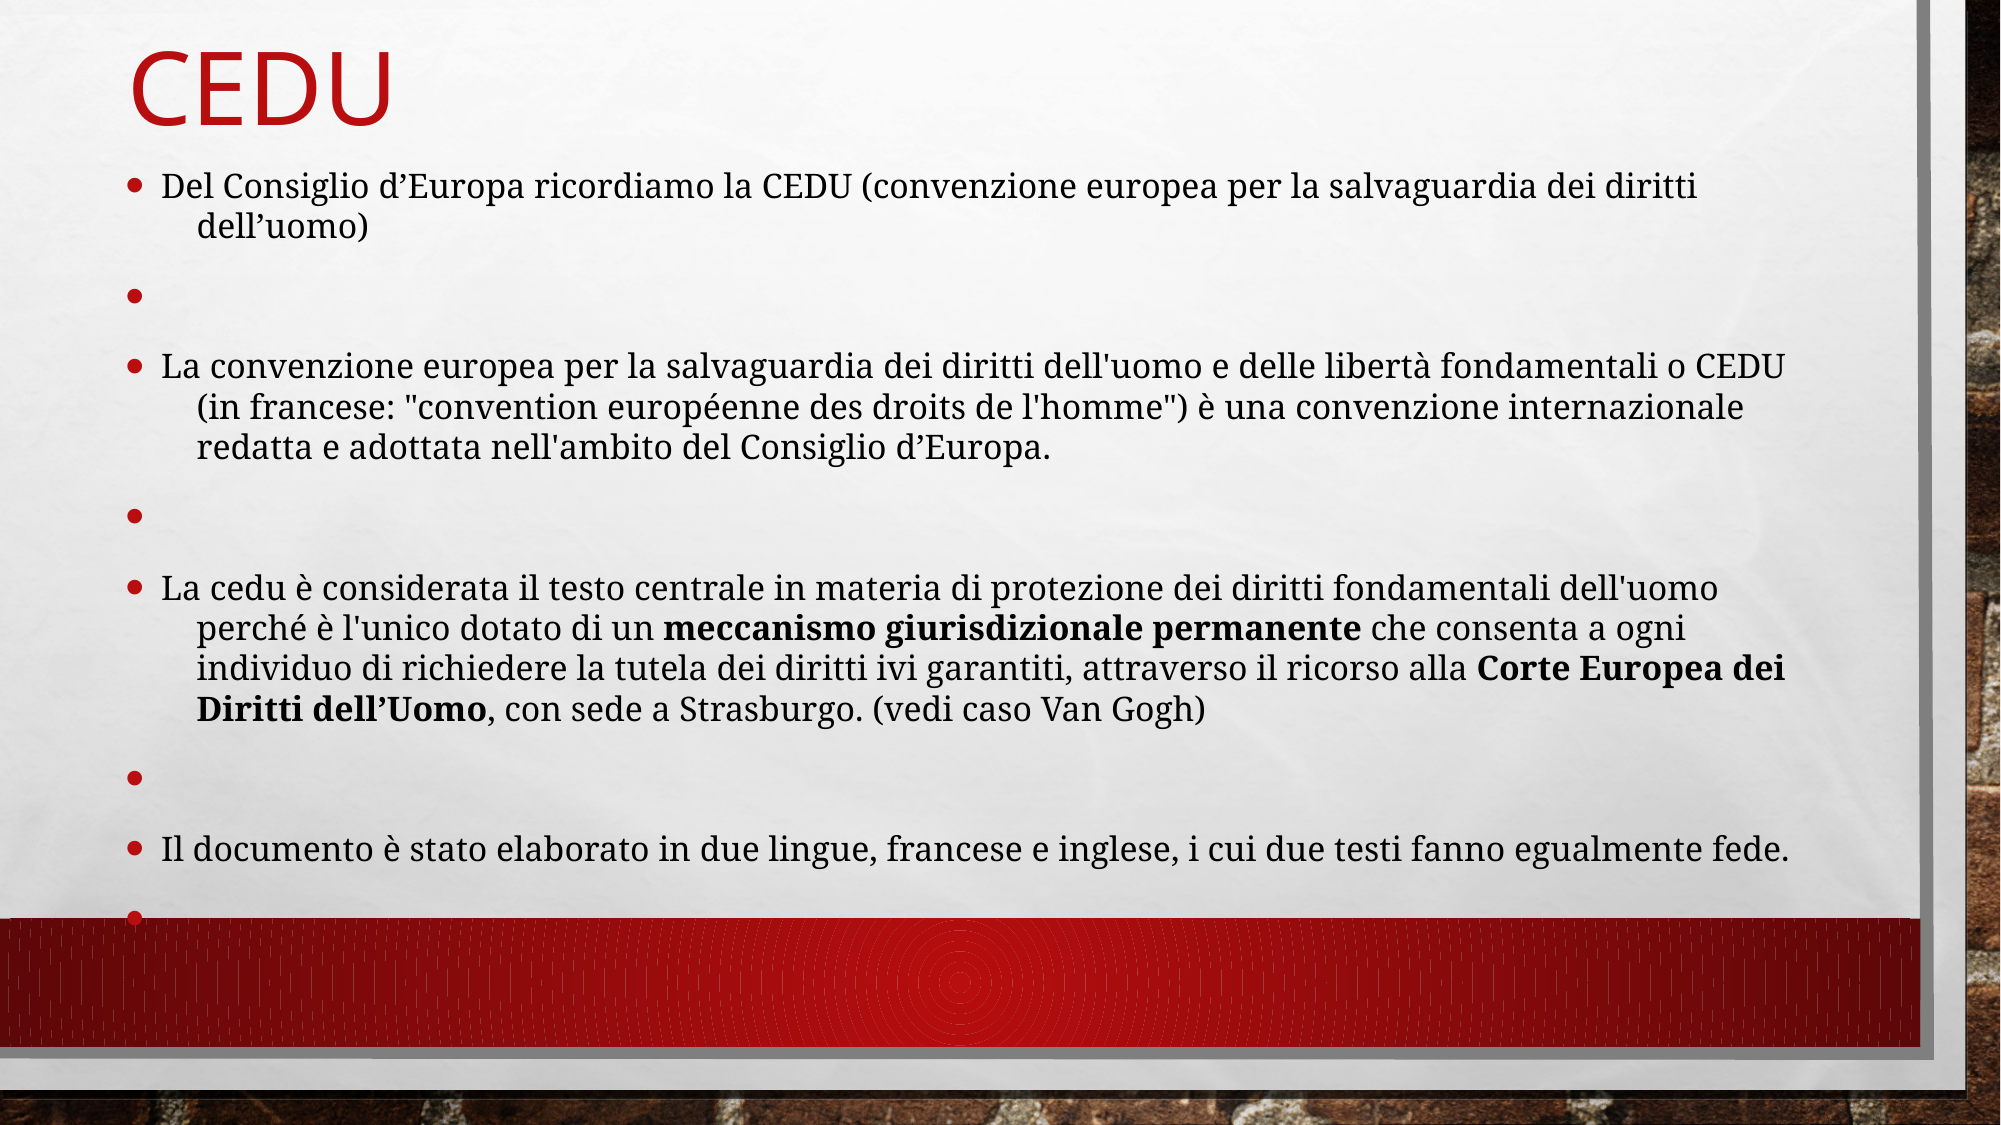

# cedu
Del Consiglio d’Europa ricordiamo la CEDU (convenzione europea per la salvaguardia dei diritti dell’uomo)
La convenzione europea per la salvaguardia dei diritti dell'uomo e delle libertà fondamentali o CEDU (in francese: "convention européenne des droits de l'homme") è una convenzione internazionale redatta e adottata nell'ambito del Consiglio d’Europa.
La cedu è considerata il testo centrale in materia di protezione dei diritti fondamentali dell'uomo perché è l'unico dotato di un meccanismo giurisdizionale permanente che consenta a ogni individuo di richiedere la tutela dei diritti ivi garantiti, attraverso il ricorso alla Corte Europea dei Diritti dell’Uomo, con sede a Strasburgo. (vedi caso Van Gogh)
Il documento è stato elaborato in due lingue, francese e inglese, i cui due testi fanno egualmente fede.